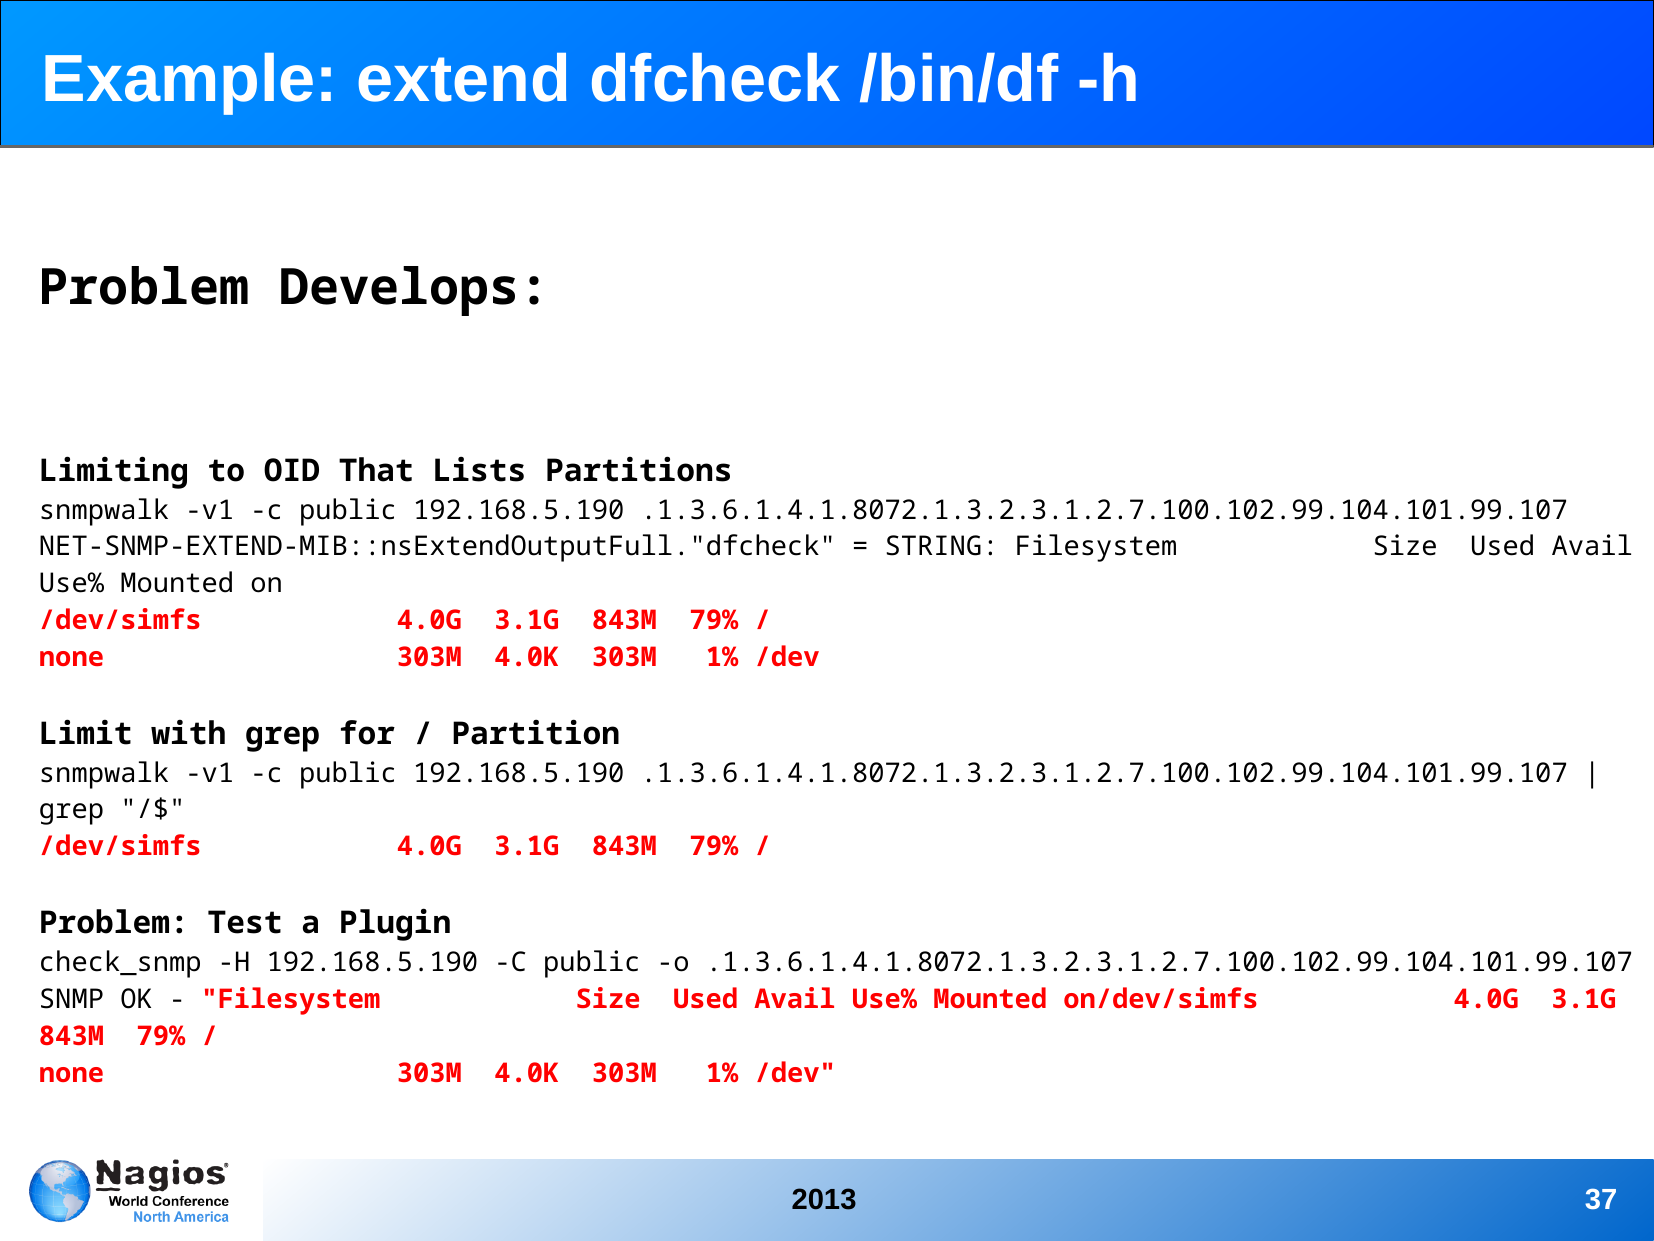

# Example: extend dfcheck /bin/df -h
Problem Develops:
Limiting to OID That Lists Partitions
snmpwalk -v1 -c public 192.168.5.190 .1.3.6.1.4.1.8072.1.3.2.3.1.2.7.100.102.99.104.101.99.107
NET-SNMP-EXTEND-MIB::nsExtendOutputFull."dfcheck" = STRING: Filesystem Size Used Avail Use% Mounted on
/dev/simfs 4.0G 3.1G 843M 79% /
none 303M 4.0K 303M 1% /dev
Limit with grep for / Partition
snmpwalk -v1 -c public 192.168.5.190 .1.3.6.1.4.1.8072.1.3.2.3.1.2.7.100.102.99.104.101.99.107 |grep "/$"
/dev/simfs 4.0G 3.1G 843M 79% /
Problem: Test a Plugin
check_snmp -H 192.168.5.190 -C public -o .1.3.6.1.4.1.8072.1.3.2.3.1.2.7.100.102.99.104.101.99.107
SNMP OK - "Filesystem Size Used Avail Use% Mounted on/dev/simfs 4.0G 3.1G 843M 79% /
none 303M 4.0K 303M 1% /dev"
2011
37